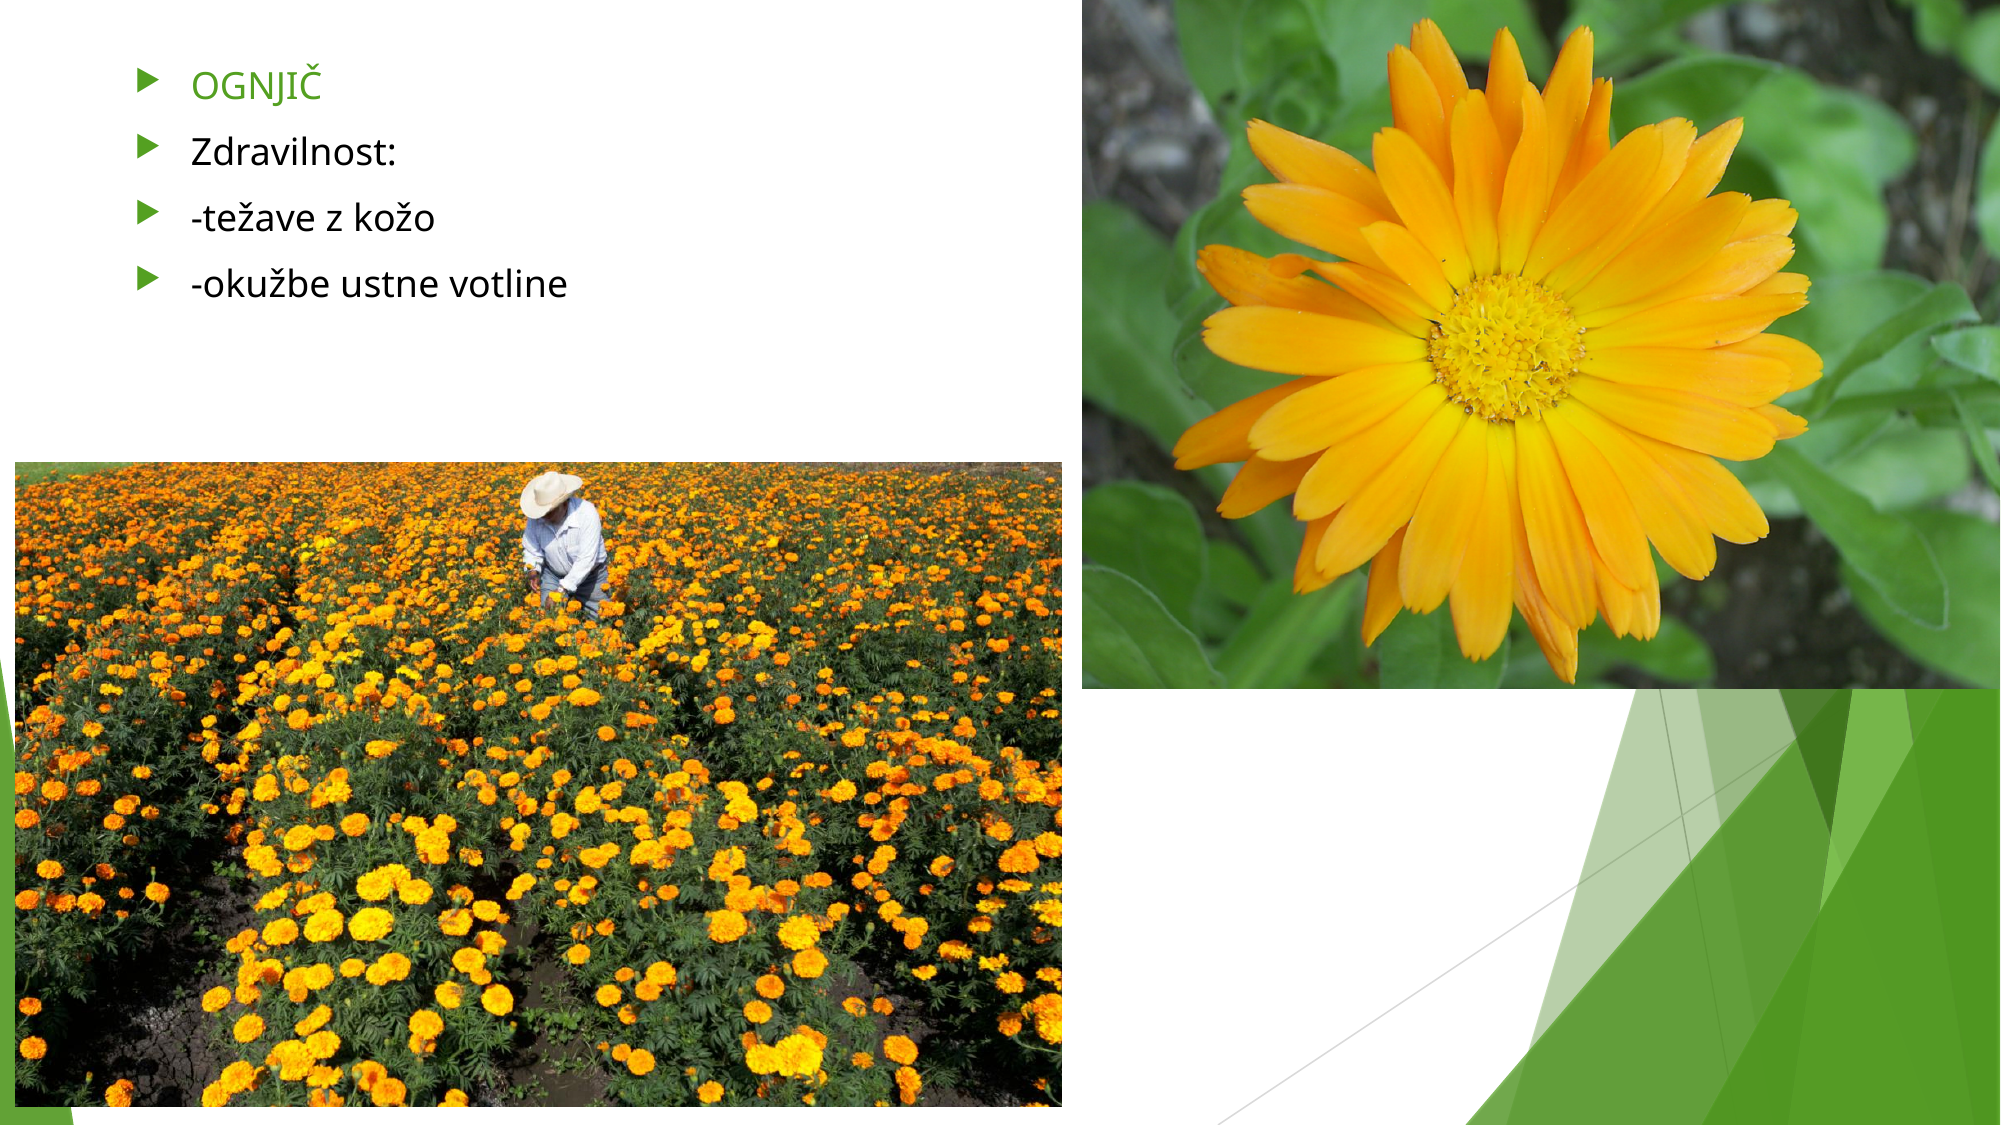

# OGNJIČ
Zdravilnost:
-težave z kožo
-okužbe ustne votline